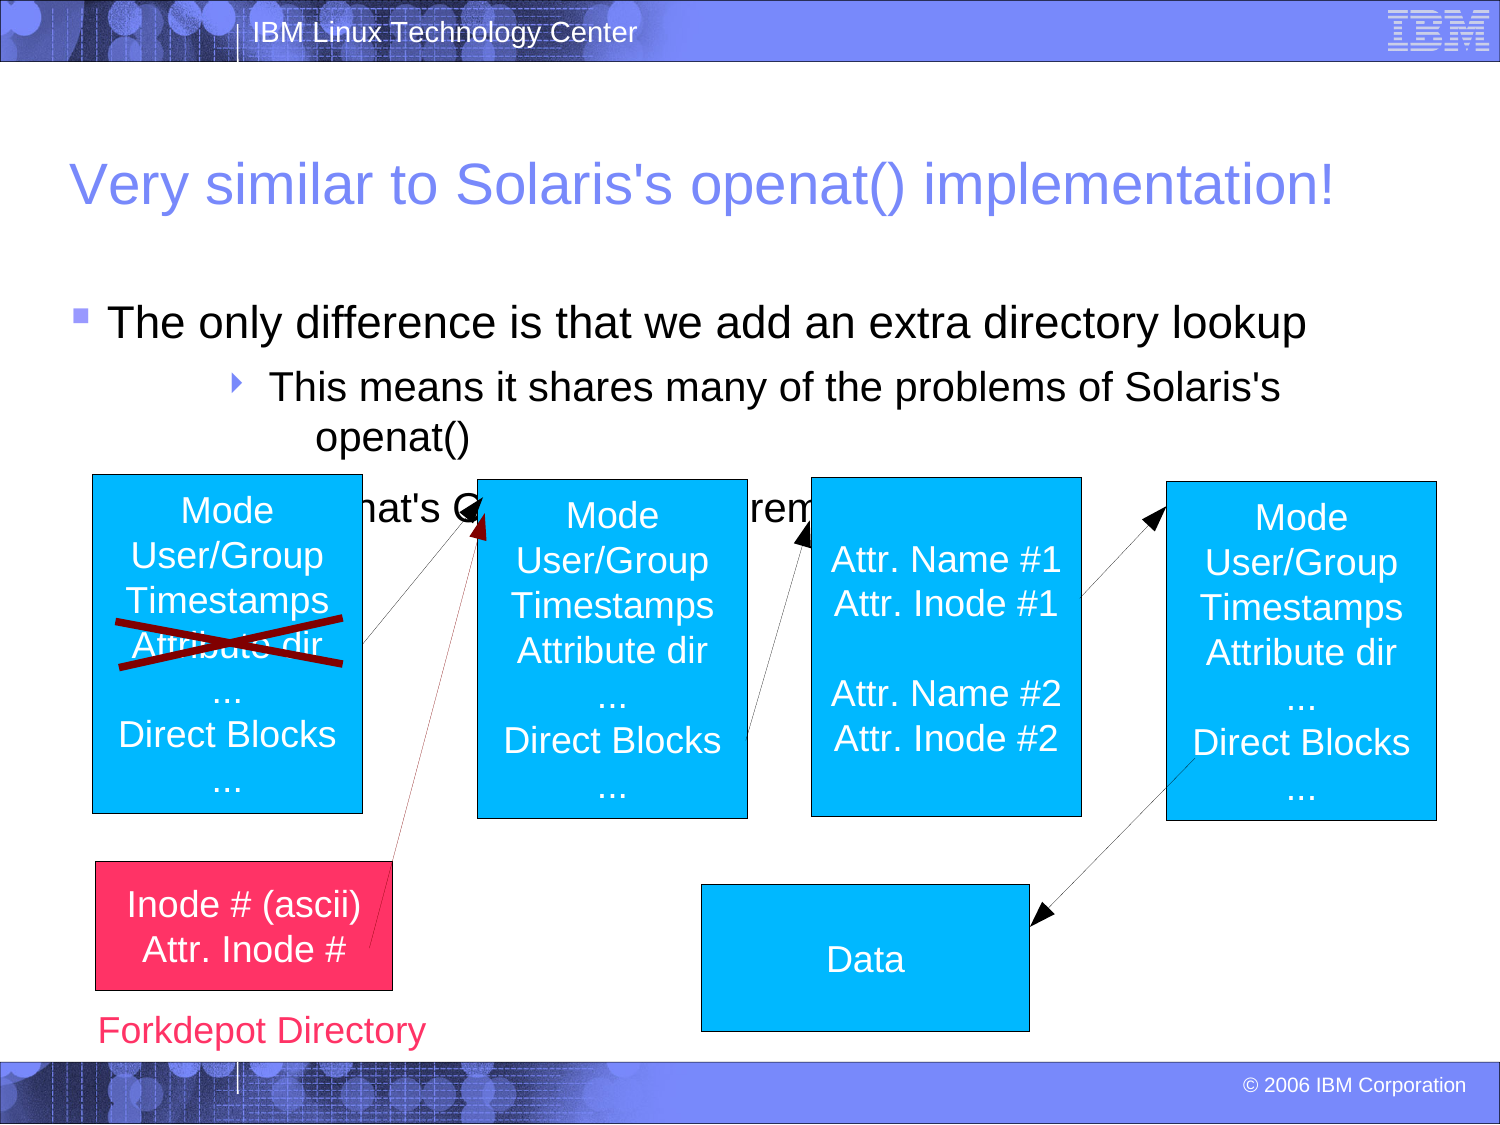

# Very similar to Solaris's openat() implementation!
The only difference is that we add an extra directory lookup
This means it shares many of the problems of Solaris's openat()
But that's OK, because Jeremy likes it!
Mode
User/Group
Timestamps
Attribute dir
...
Direct Blocks
...
Attr. Name #1
Attr. Inode #1
Attr. Name #2
Attr. Inode #2
Mode
User/Group
Timestamps
Attribute dir
...
Direct Blocks
...
Mode
User/Group
Timestamps
Attribute dir
...
Direct Blocks
...
Inode # (ascii)
Attr. Inode #
Data
Forkdepot Directory